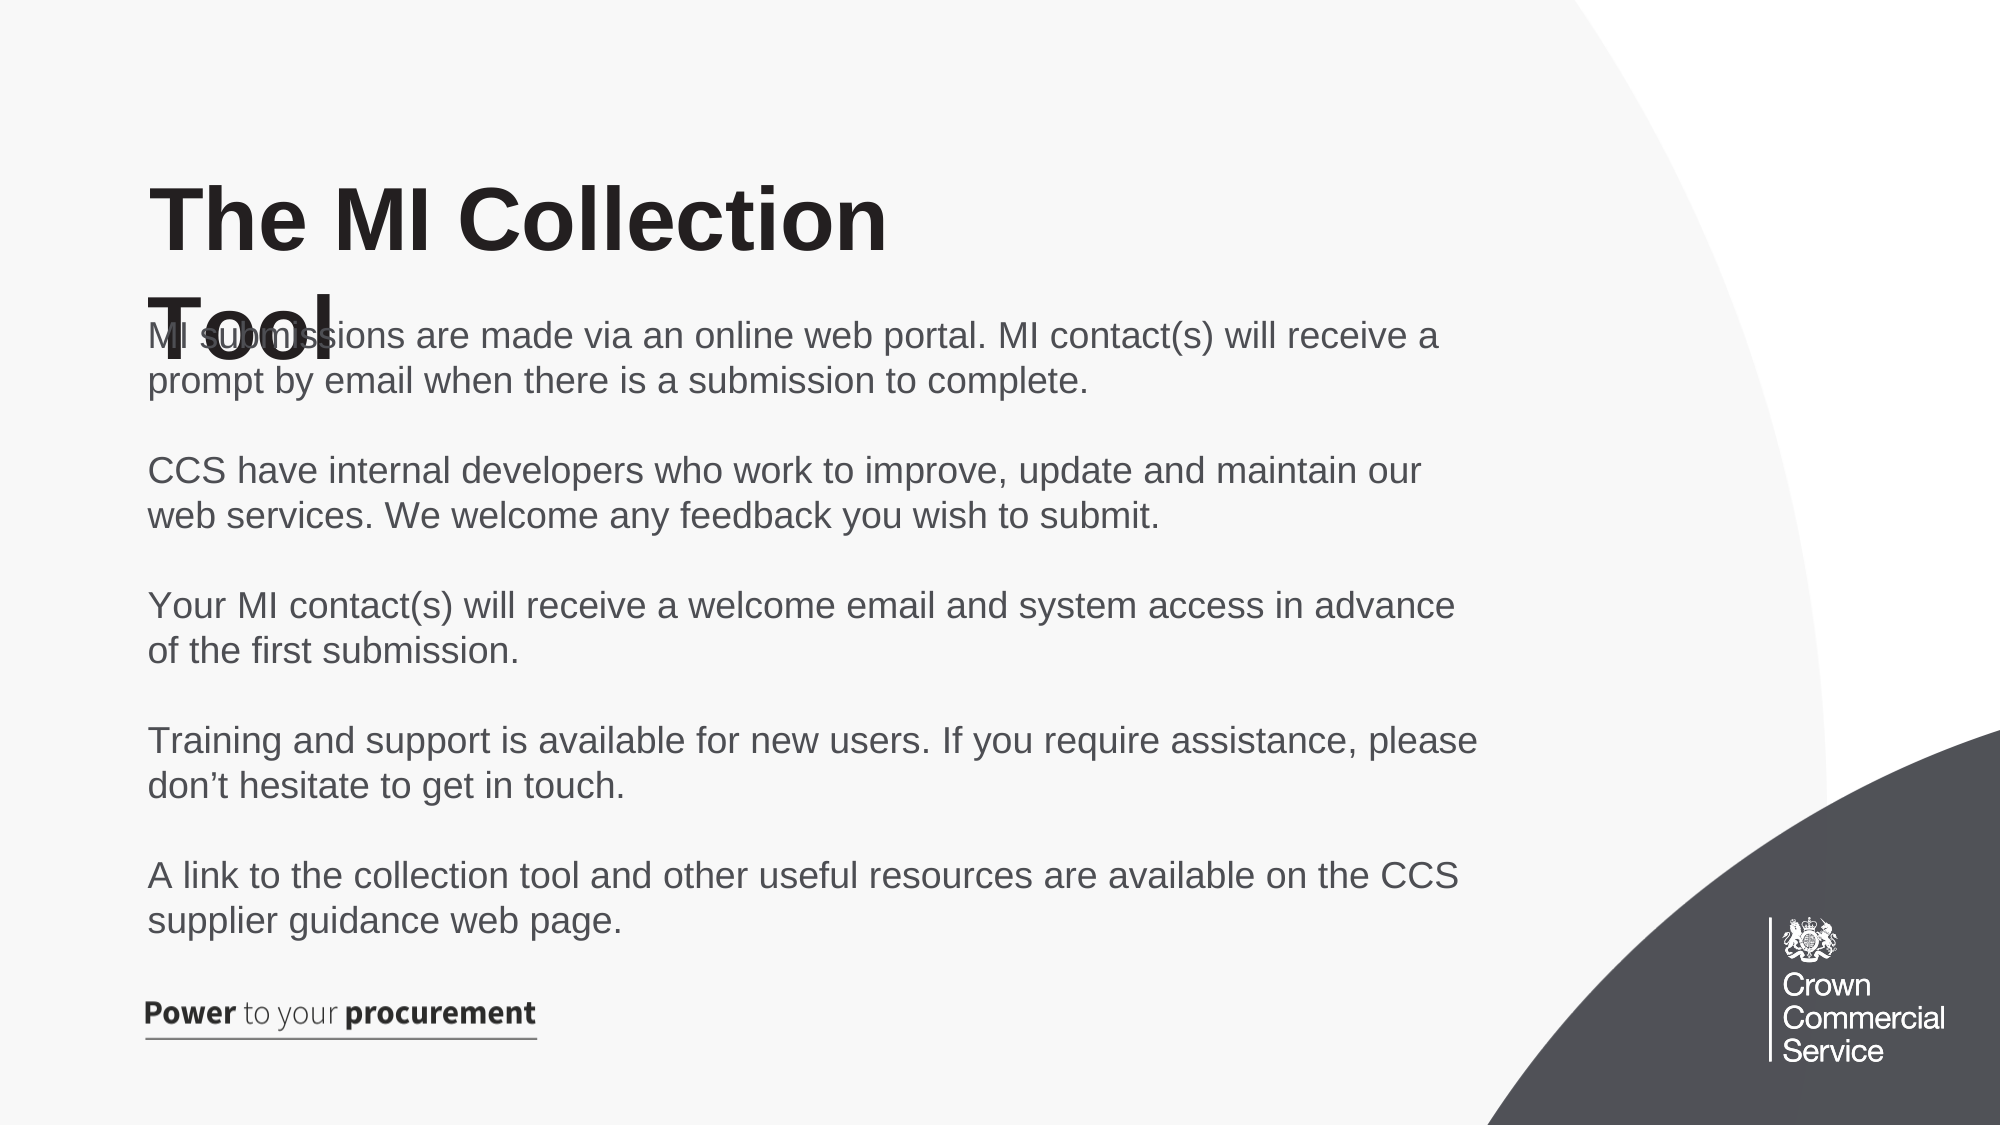

# The MI Collection Tool
MI submissions are made via an online web portal. MI contact(s) will receive a prompt by email when there is a submission to complete.
CCS have internal developers who work to improve, update and maintain our web services. We welcome any feedback you wish to submit.
Your MI contact(s) will receive a welcome email and system access in advance of the first submission.
Training and support is available for new users. If you require assistance, please don’t hesitate to get in touch.
A link to the collection tool and other useful resources are available on the CCS supplier guidance web page.